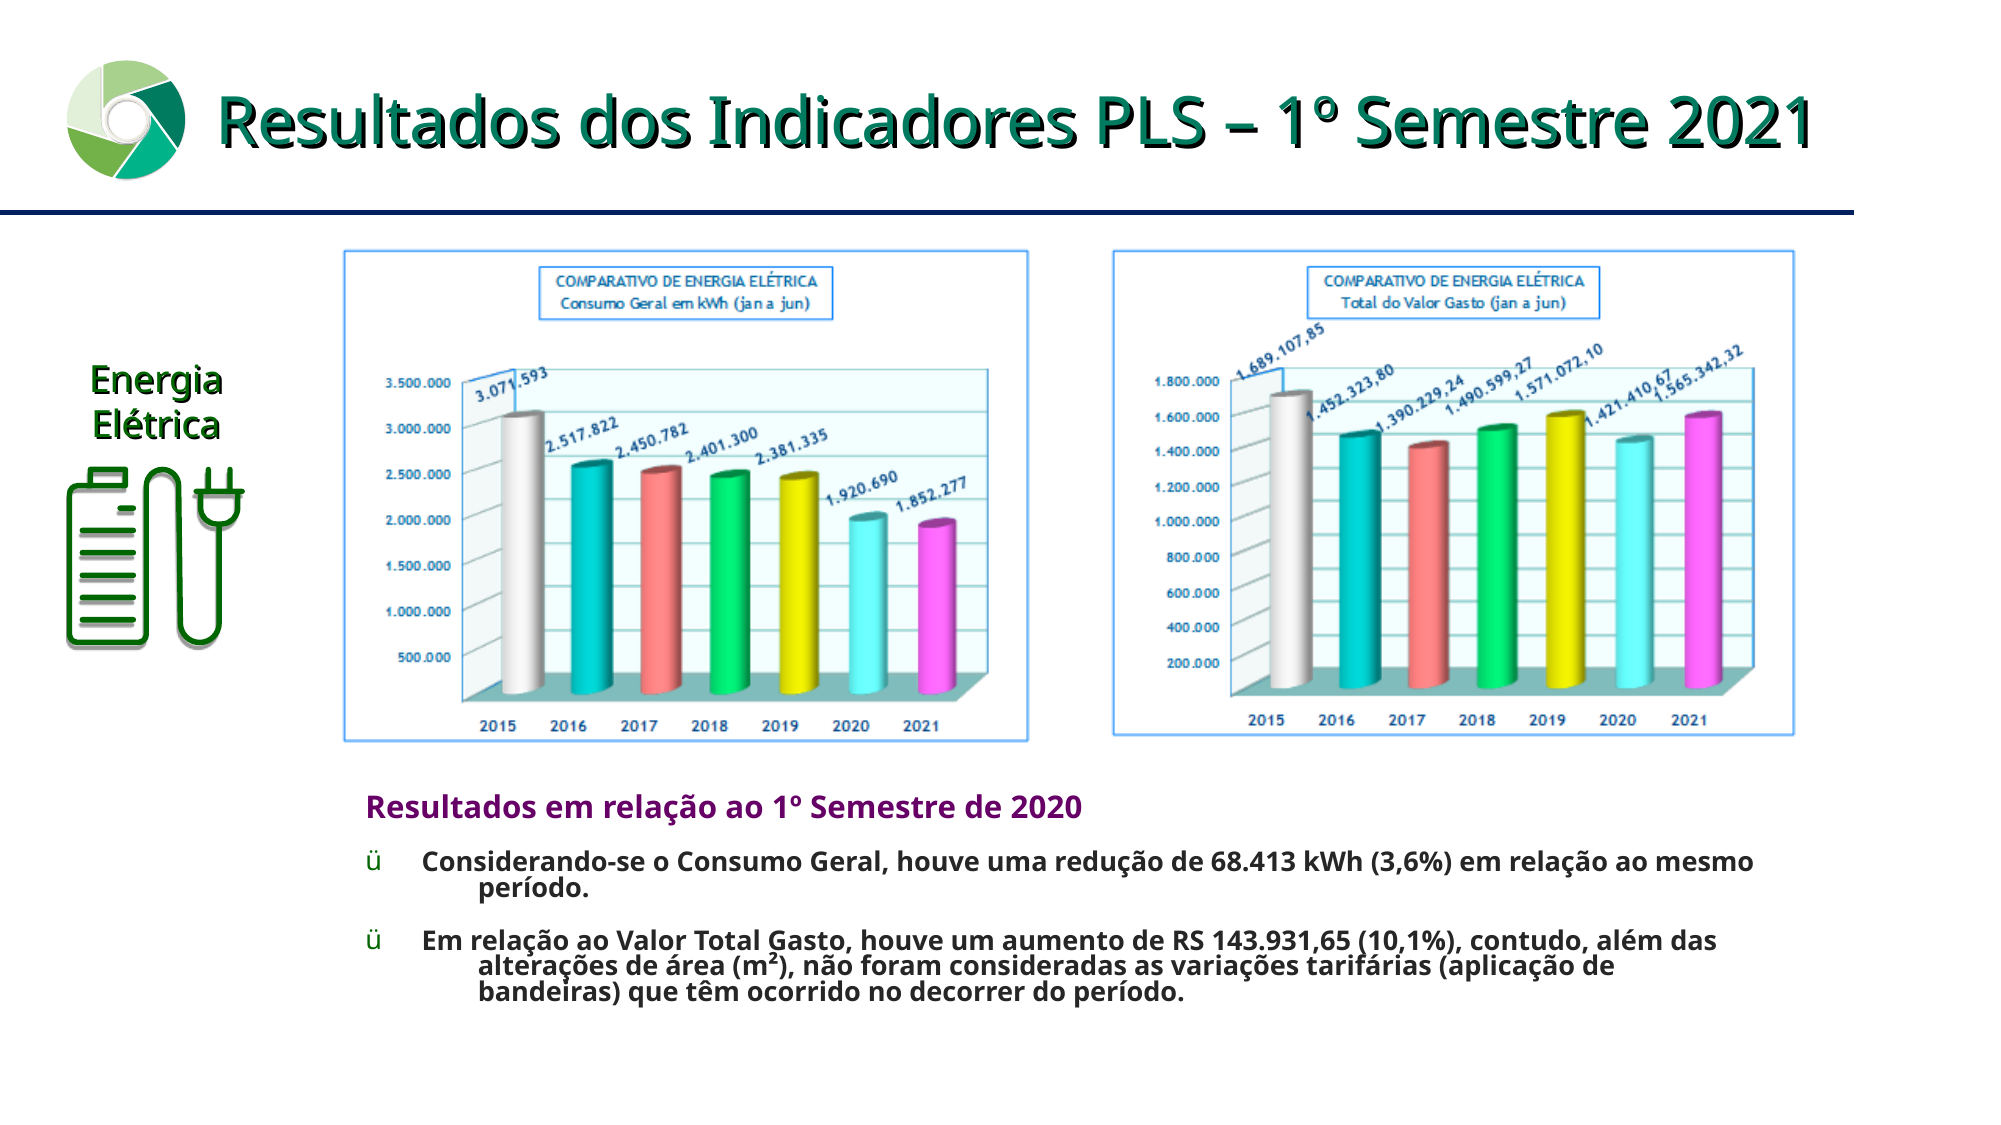

Resultados dos Indicadores PLS – 1º Semestre 2021
Energia
Elétrica
Resultados em relação ao 1º Semestre de 2020
Considerando-se o Consumo Geral, houve uma redução de 68.413 kWh (3,6%) em relação ao mesmo período.
Em relação ao Valor Total Gasto, houve um aumento de RS 143.931,65 (10,1%), contudo, além das alterações de área (m²), não foram consideradas as variações tarifárias (aplicação de bandeiras) que têm ocorrido no decorrer do período.